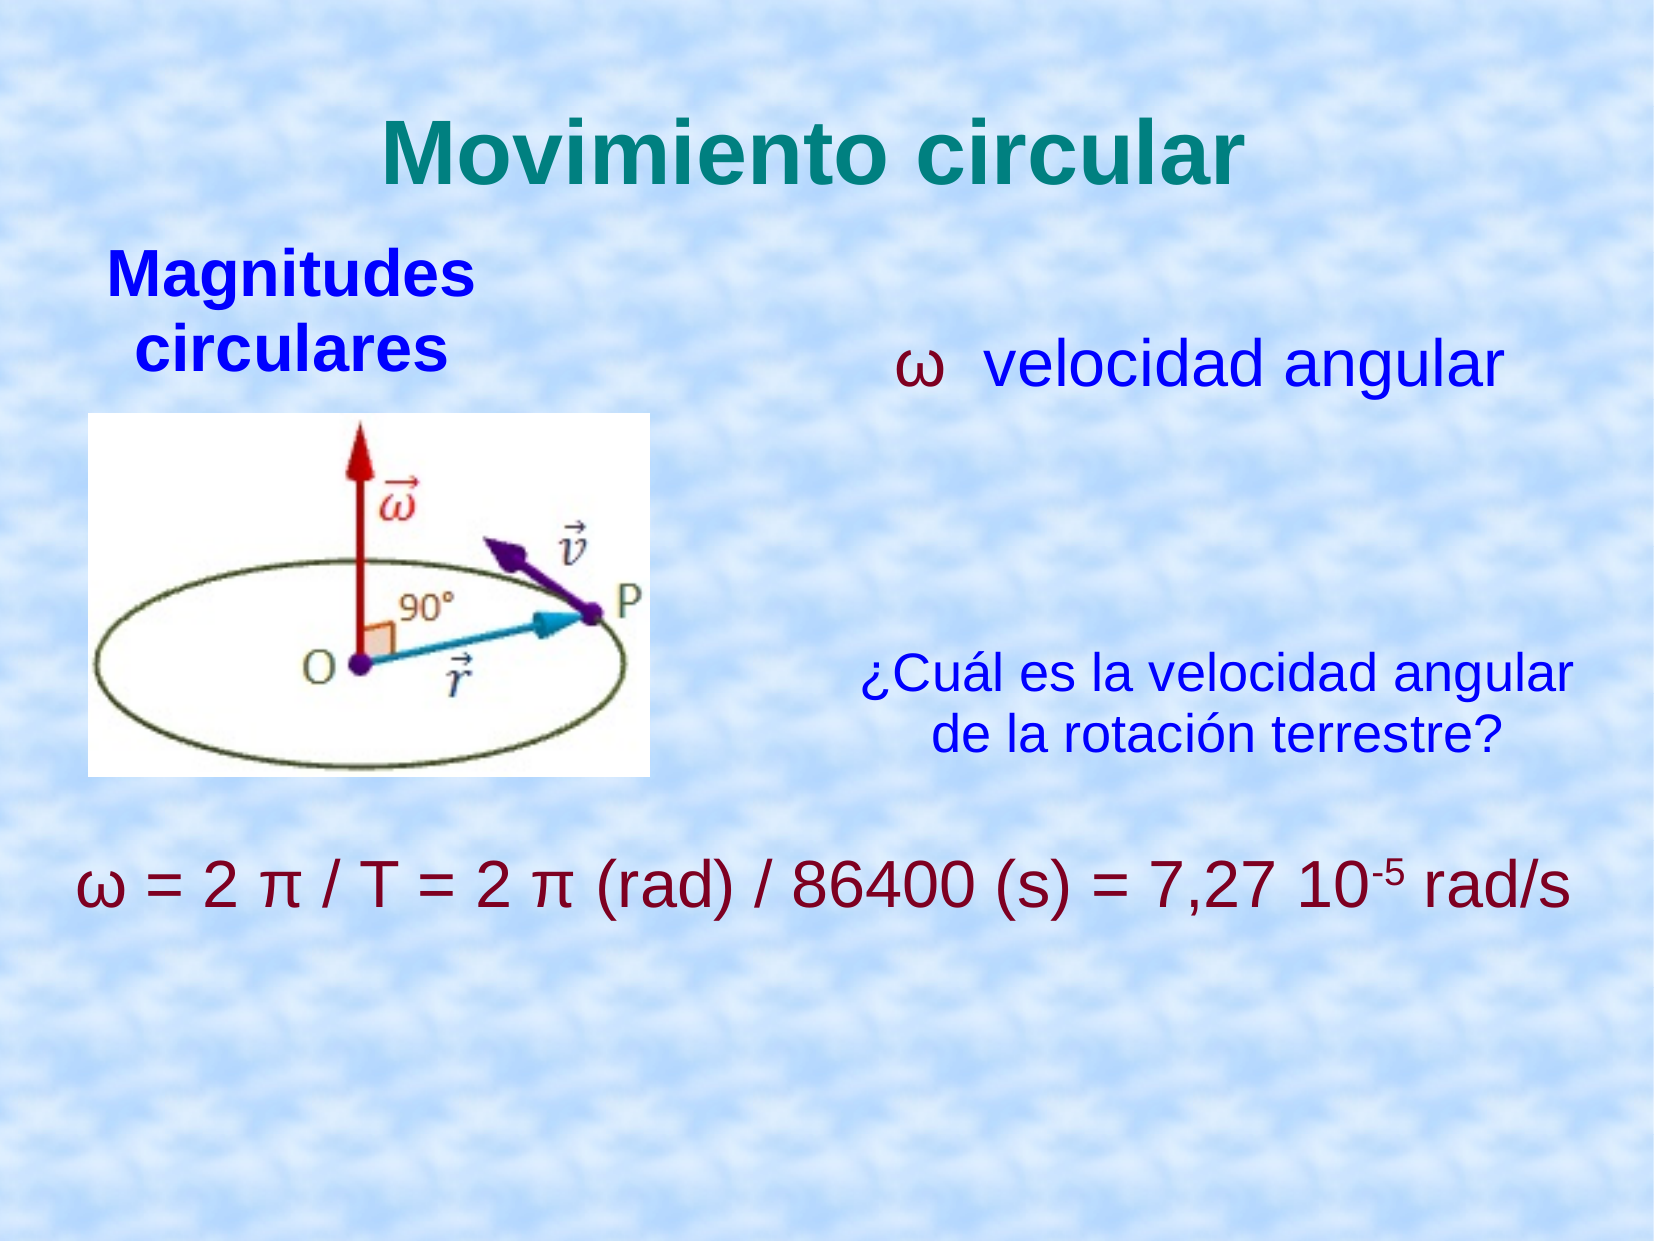

# Movimiento circular
Magnitudes circulares
ω velocidad angular
¿Cuál es la velocidad angular de la rotación terrestre?
ω = 2 π / T = 2 π (rad) / 86400 (s) = 7,27 10-5 rad/s
la relación entre ω y el periodo T es
ω = 2π/T
la relación entre ω y el periodo T es
ω = 2π/T
la relación entre ω y el periodo T es
ω = 2π/T